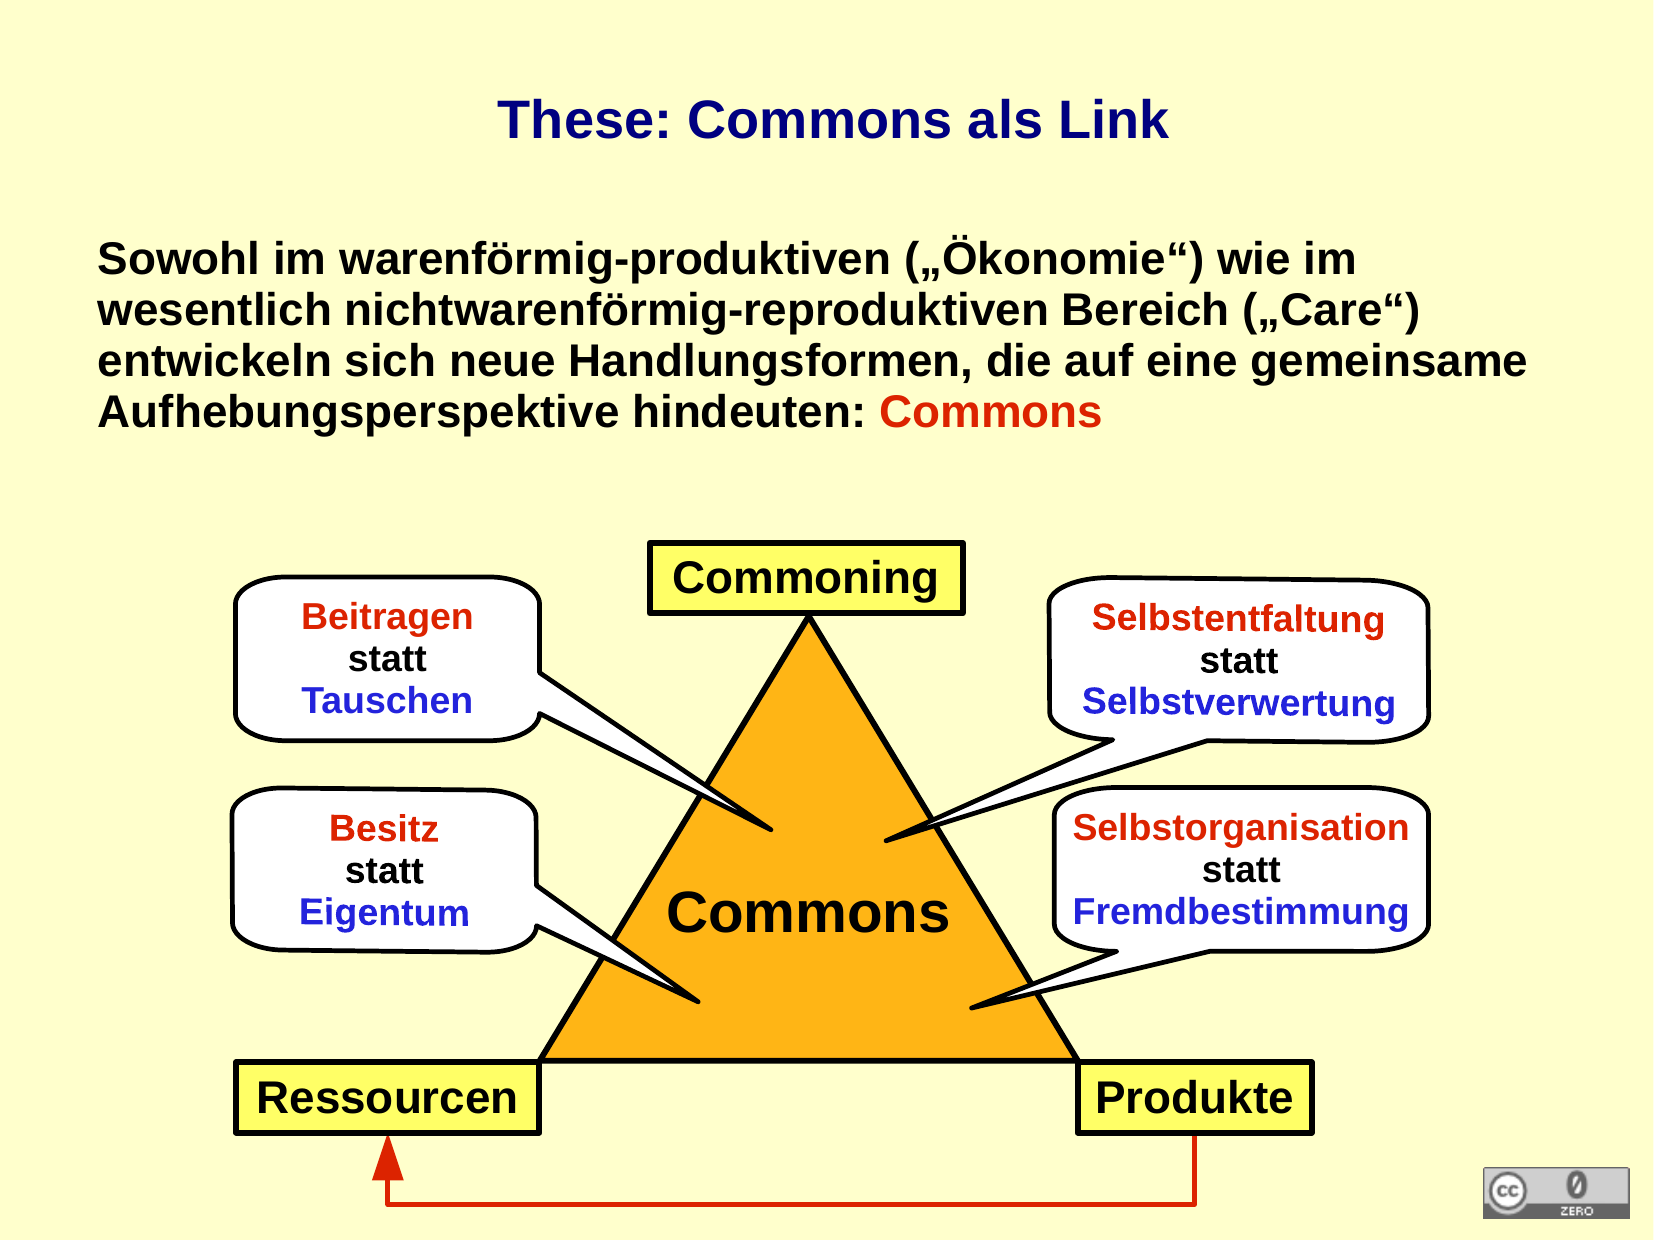

# These: Commons als Link
Sowohl im warenförmig-produktiven („Ökonomie“) wie im wesentlich nichtwarenförmig-reproduktiven Bereich („Care“) entwickeln sich neue Handlungsformen, die auf eine gemeinsame Aufhebungsperspektive hindeuten: Commons
Commoning
Beitragen
statt
Tauschen
Selbstentfaltung
statt
Selbstverwertung
Commons
Selbstorganisation
statt
Fremdbestimmung
Besitz
statt
Eigentum
Ressourcen
Produkte